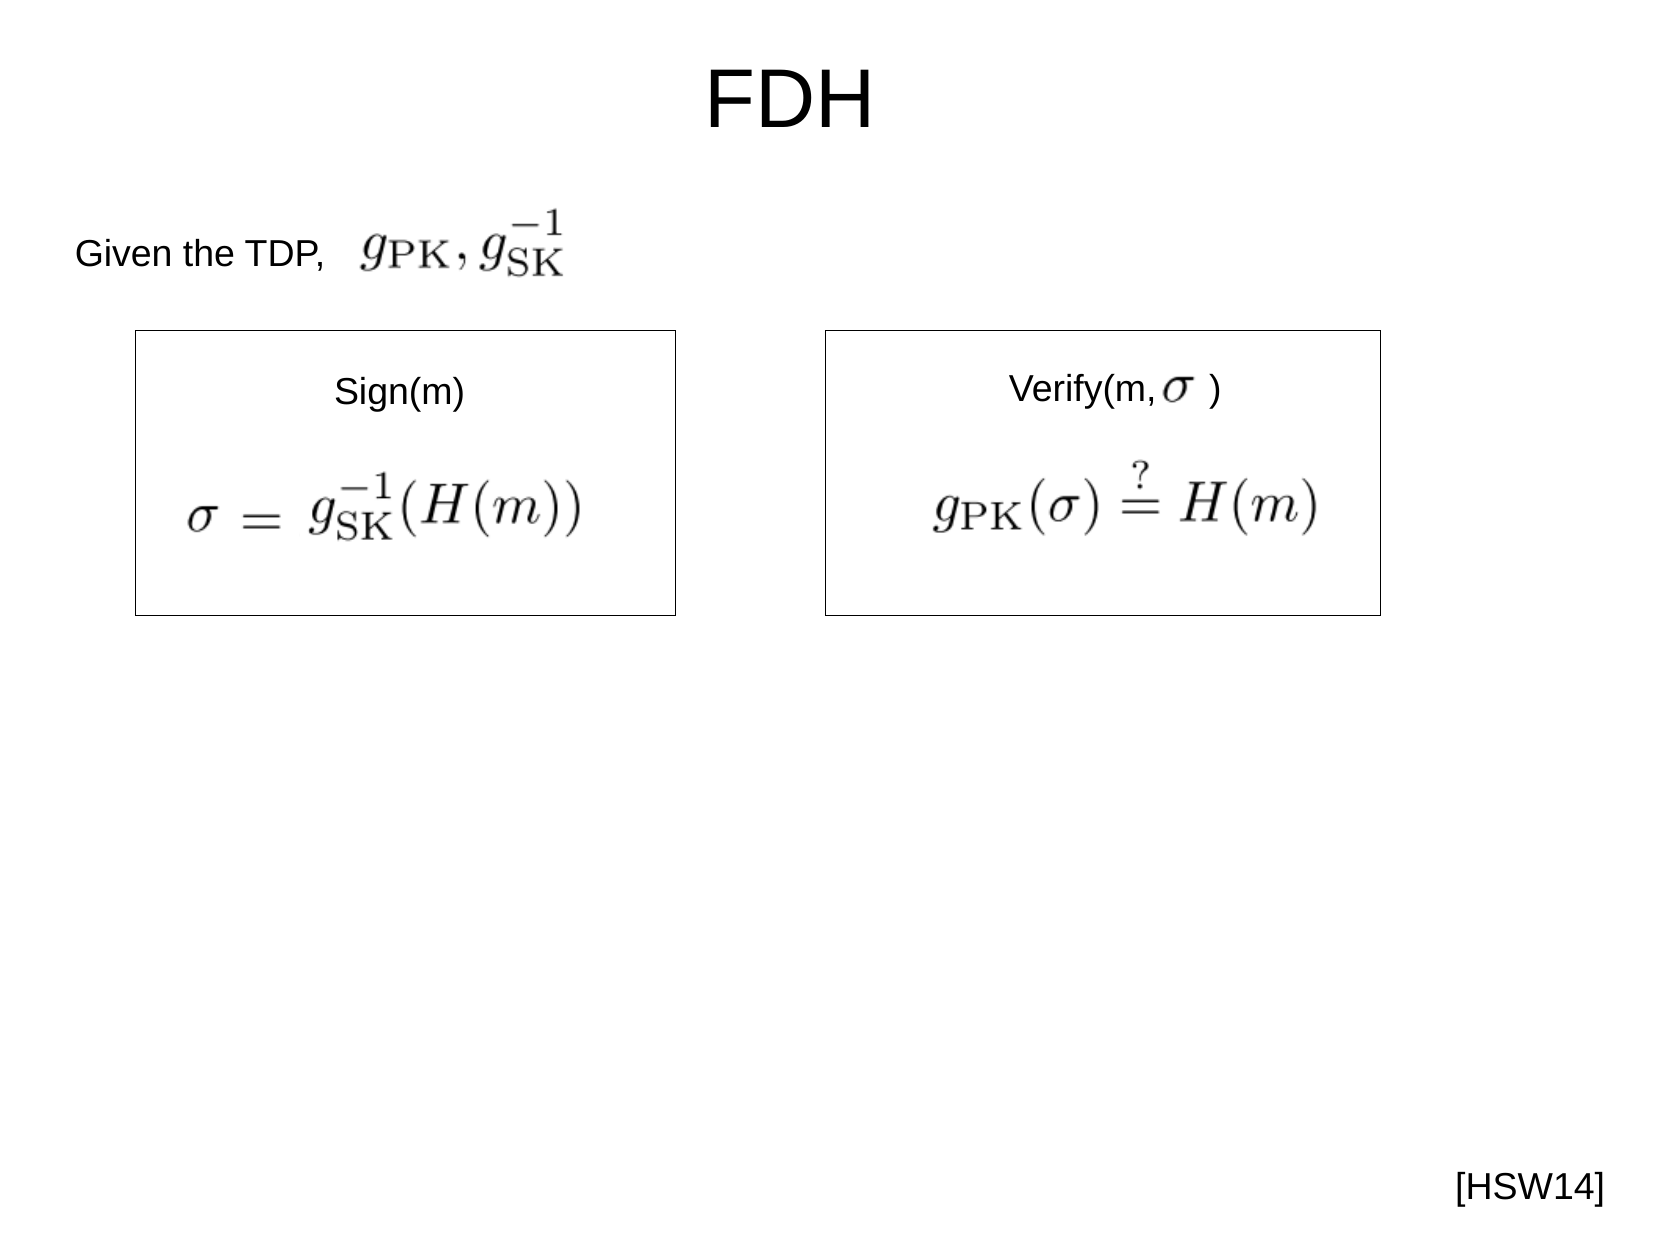

FDH
Given the TDP,
Sign(m)
Verify(m, )
[HSW14]